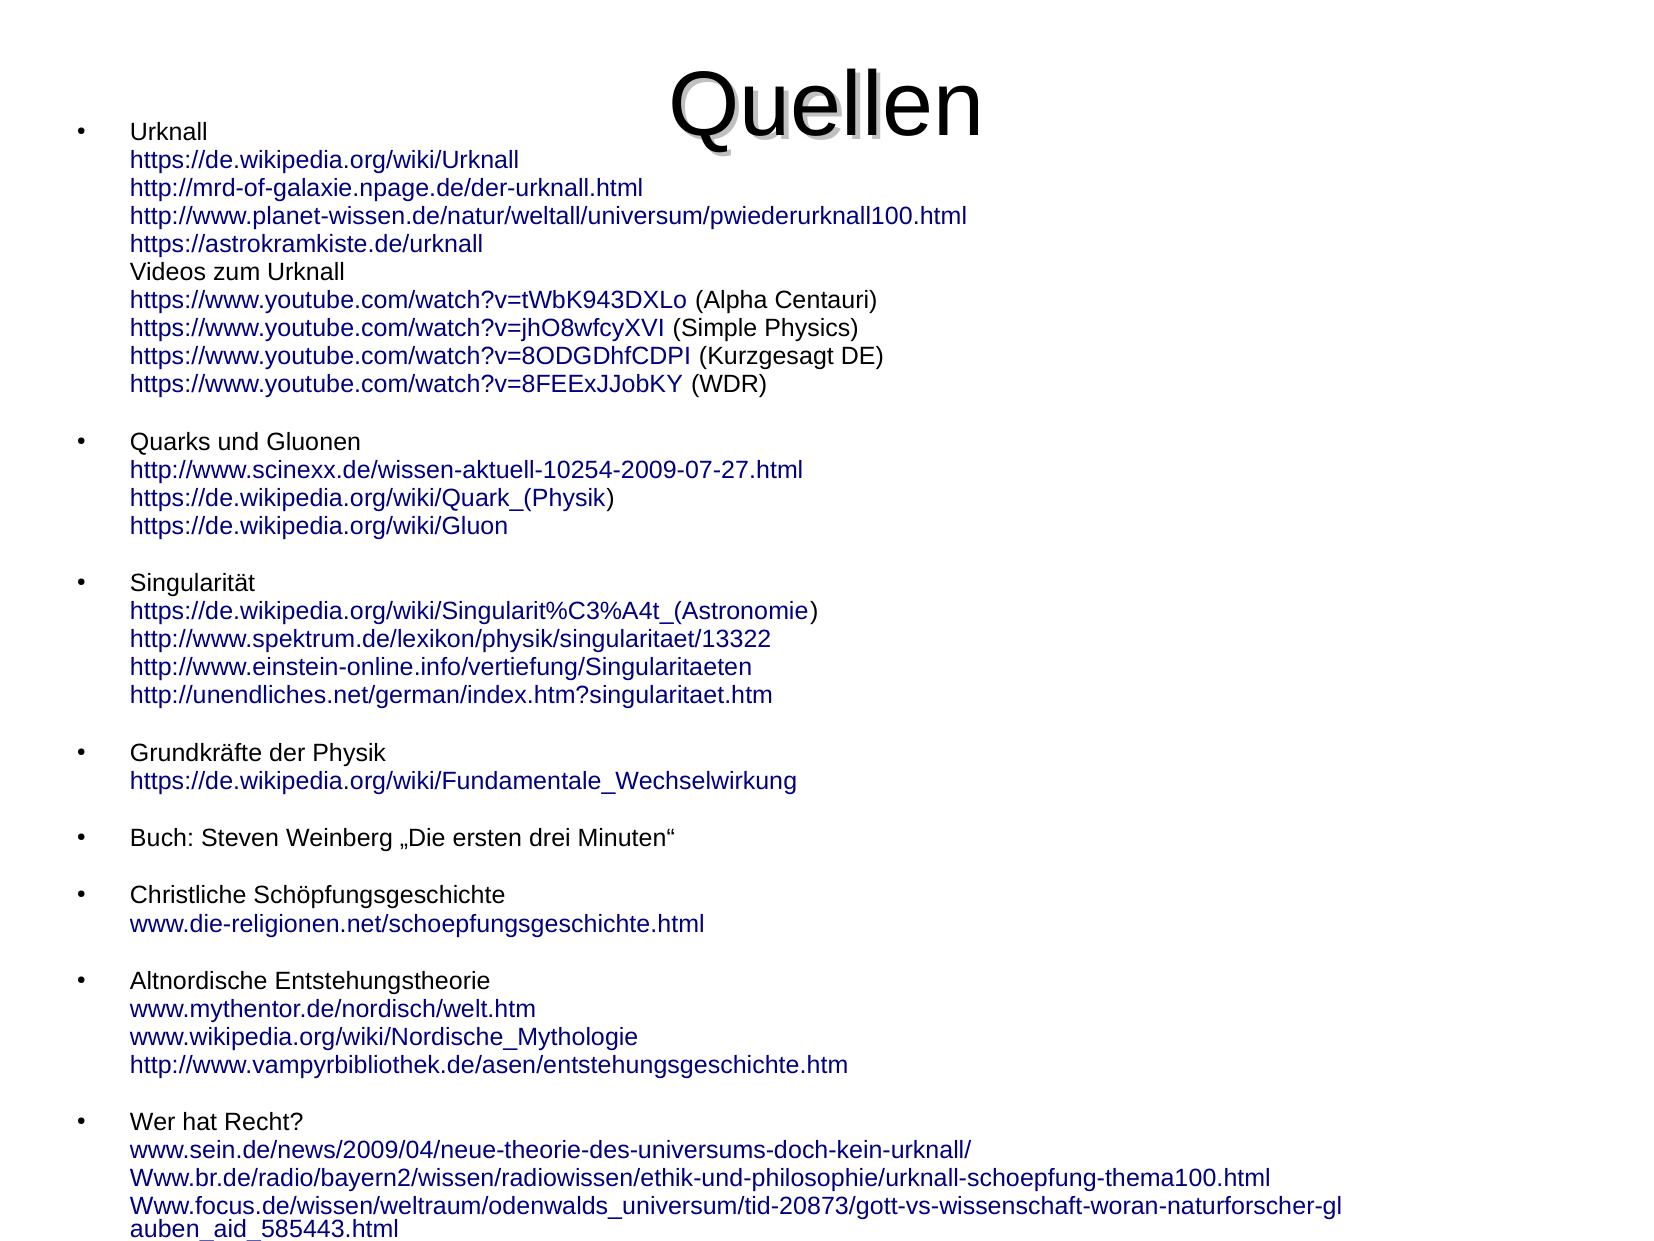

# Quellen
Urknall
https://de.wikipedia.org/wiki/Urknall
http://mrd-of-galaxie.npage.de/der-urknall.html
http://www.planet-wissen.de/natur/weltall/universum/pwiederurknall100.html
https://astrokramkiste.de/urknall
Videos zum Urknall
https://www.youtube.com/watch?v=tWbK943DXLo (Alpha Centauri)
https://www.youtube.com/watch?v=jhO8wfcyXVI (Simple Physics)
https://www.youtube.com/watch?v=8ODGDhfCDPI (Kurzgesagt DE)
https://www.youtube.com/watch?v=8FEExJJobKY (WDR)
Quarks und Gluonen
http://www.scinexx.de/wissen-aktuell-10254-2009-07-27.html
https://de.wikipedia.org/wiki/Quark_(Physik)
https://de.wikipedia.org/wiki/Gluon
Singularität
https://de.wikipedia.org/wiki/Singularit%C3%A4t_(Astronomie)
http://www.spektrum.de/lexikon/physik/singularitaet/13322
http://www.einstein-online.info/vertiefung/Singularitaeten
http://unendliches.net/german/index.htm?singularitaet.htm
Grundkräfte der Physik
https://de.wikipedia.org/wiki/Fundamentale_Wechselwirkung
Buch: Steven Weinberg „Die ersten drei Minuten“
Christliche Schöpfungsgeschichte
www.die-religionen.net/schoepfungsgeschichte.html
Altnordische Entstehungstheorie
www.mythentor.de/nordisch/welt.htm
www.wikipedia.org/wiki/Nordische_Mythologie
http://www.vampyrbibliothek.de/asen/entstehungsgeschichte.htm
Wer hat Recht?
www.sein.de/news/2009/04/neue-theorie-des-universums-doch-kein-urknall/
Www.br.de/radio/bayern2/wissen/radiowissen/ethik-und-philosophie/urknall-schoepfung-thema100.htmlWww.focus.de/wissen/weltraum/odenwalds_universum/tid-20873/gott-vs-wissenschaft-woran-naturforscher-glauben_aid_585443.html